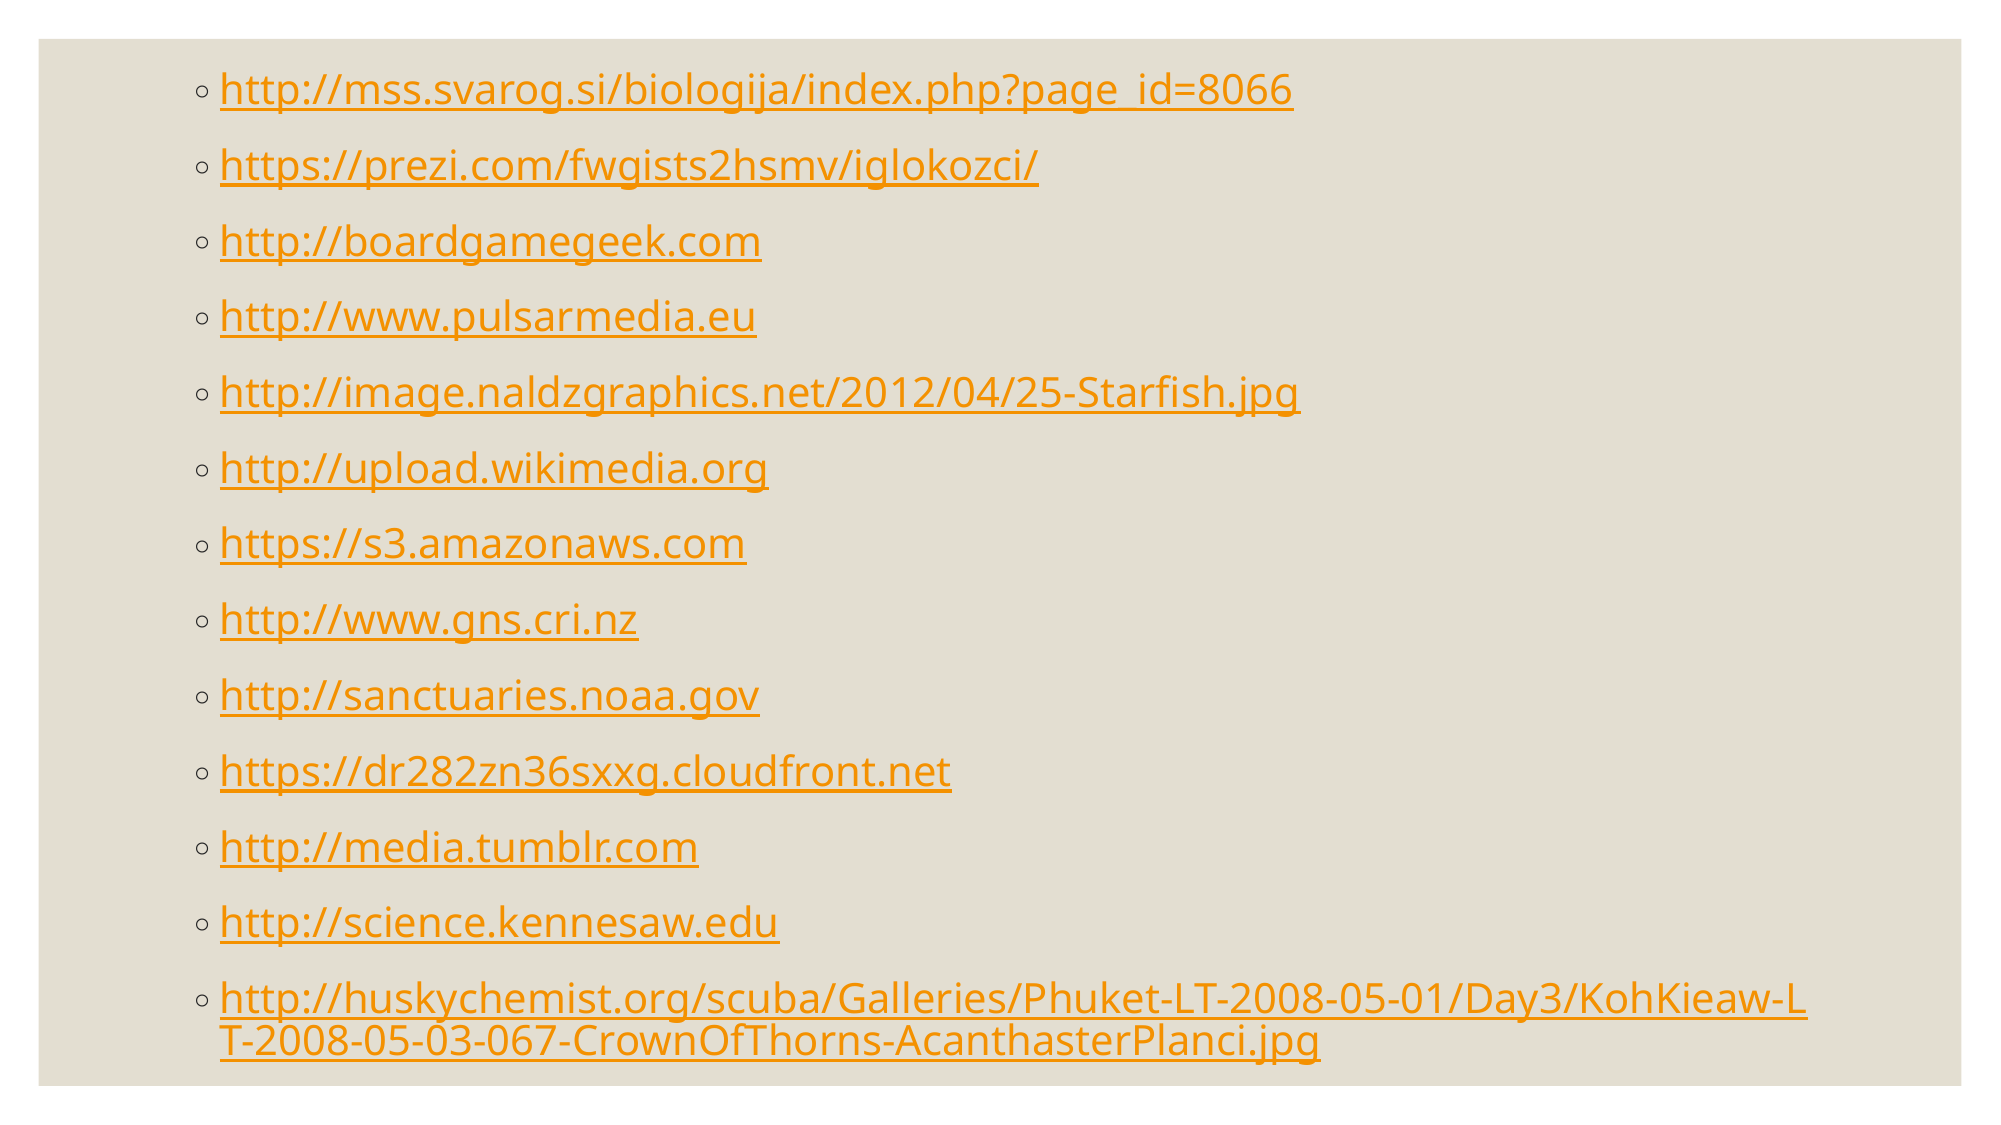

http://mss.svarog.si/biologija/index.php?page_id=8066
https://prezi.com/fwgists2hsmv/iglokozci/
http://boardgamegeek.com
http://www.pulsarmedia.eu
http://image.naldzgraphics.net/2012/04/25-Starfish.jpg
http://upload.wikimedia.org
https://s3.amazonaws.com
http://www.gns.cri.nz
http://sanctuaries.noaa.gov
https://dr282zn36sxxg.cloudfront.net
http://media.tumblr.com
http://science.kennesaw.edu
http://huskychemist.org/scuba/Galleries/Phuket-LT-2008-05-01/Day3/KohKieaw-LT-2008-05-03-067-CrownOfThorns-AcanthasterPlanci.jpg
#